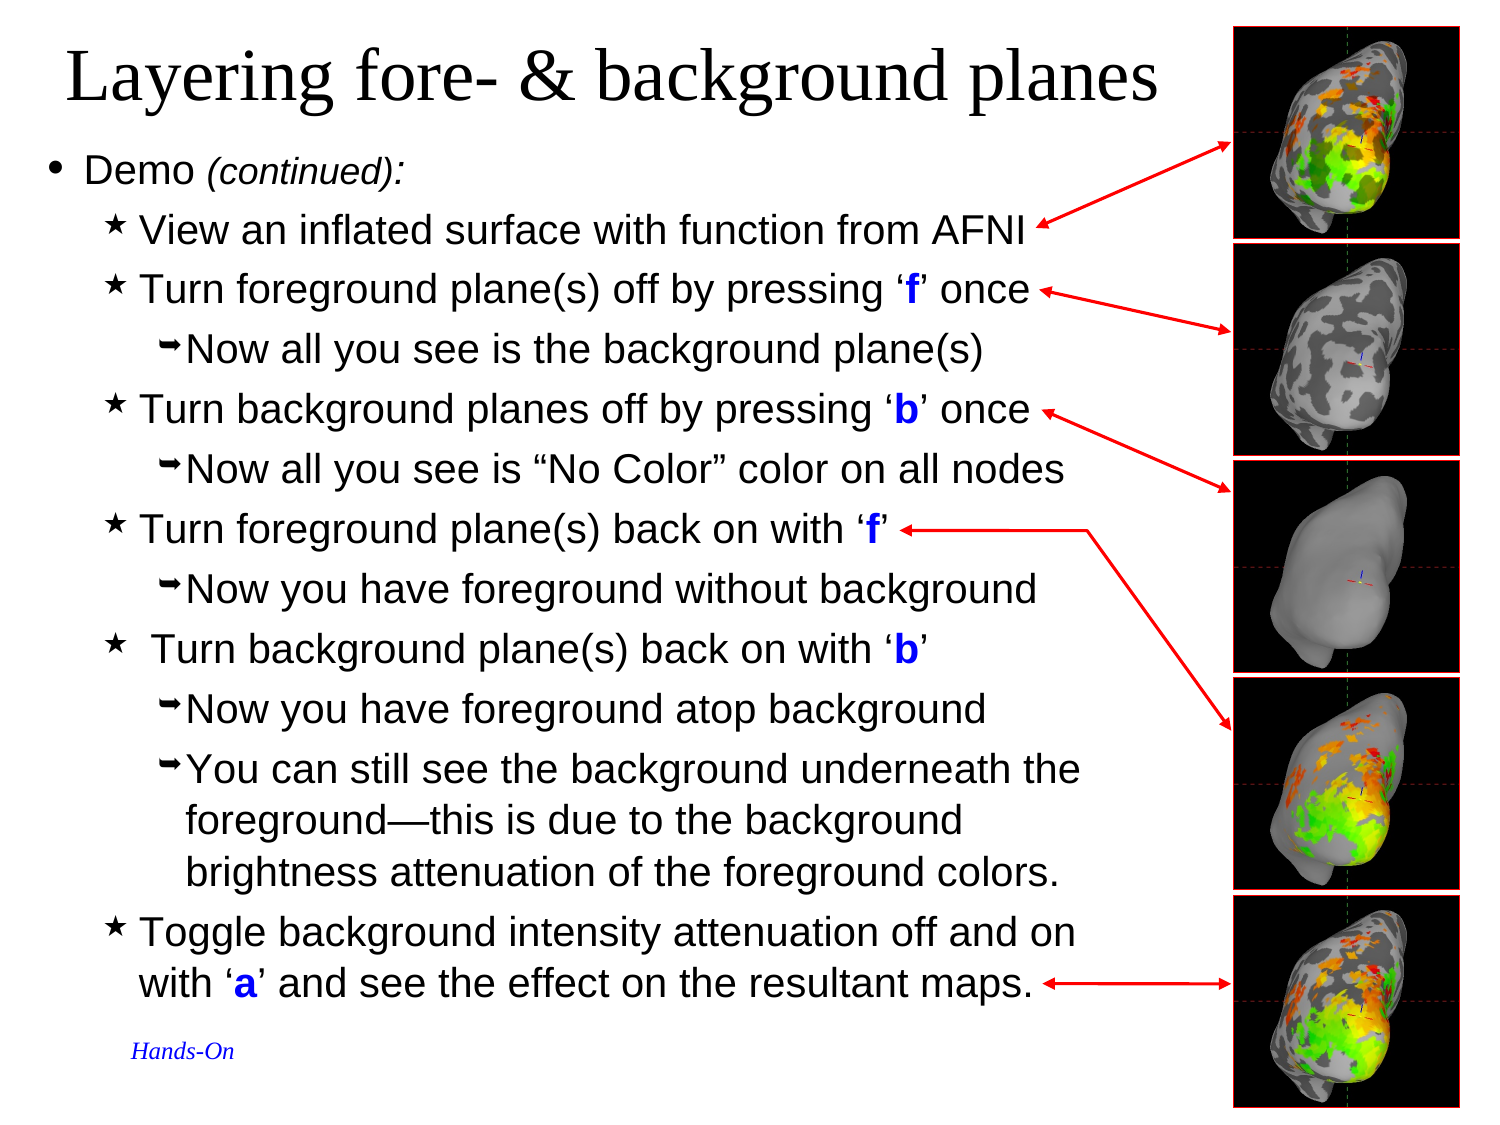

# Layering fore- & background planes
Demo (continued):
View an inflated surface with function from AFNI
Turn foreground plane(s) off by pressing ‘f’ once
Now all you see is the background plane(s)
Turn background planes off by pressing ‘b’ once
Now all you see is “No Color” color on all nodes
Turn foreground plane(s) back on with ‘f’
Now you have foreground without background
 Turn background plane(s) back on with ‘b’
Now you have foreground atop background
You can still see the background underneath the foreground—this is due to the background brightness attenuation of the foreground colors.
Toggle background intensity attenuation off and on with ‘a’ and see the effect on the resultant maps.
Hands-On